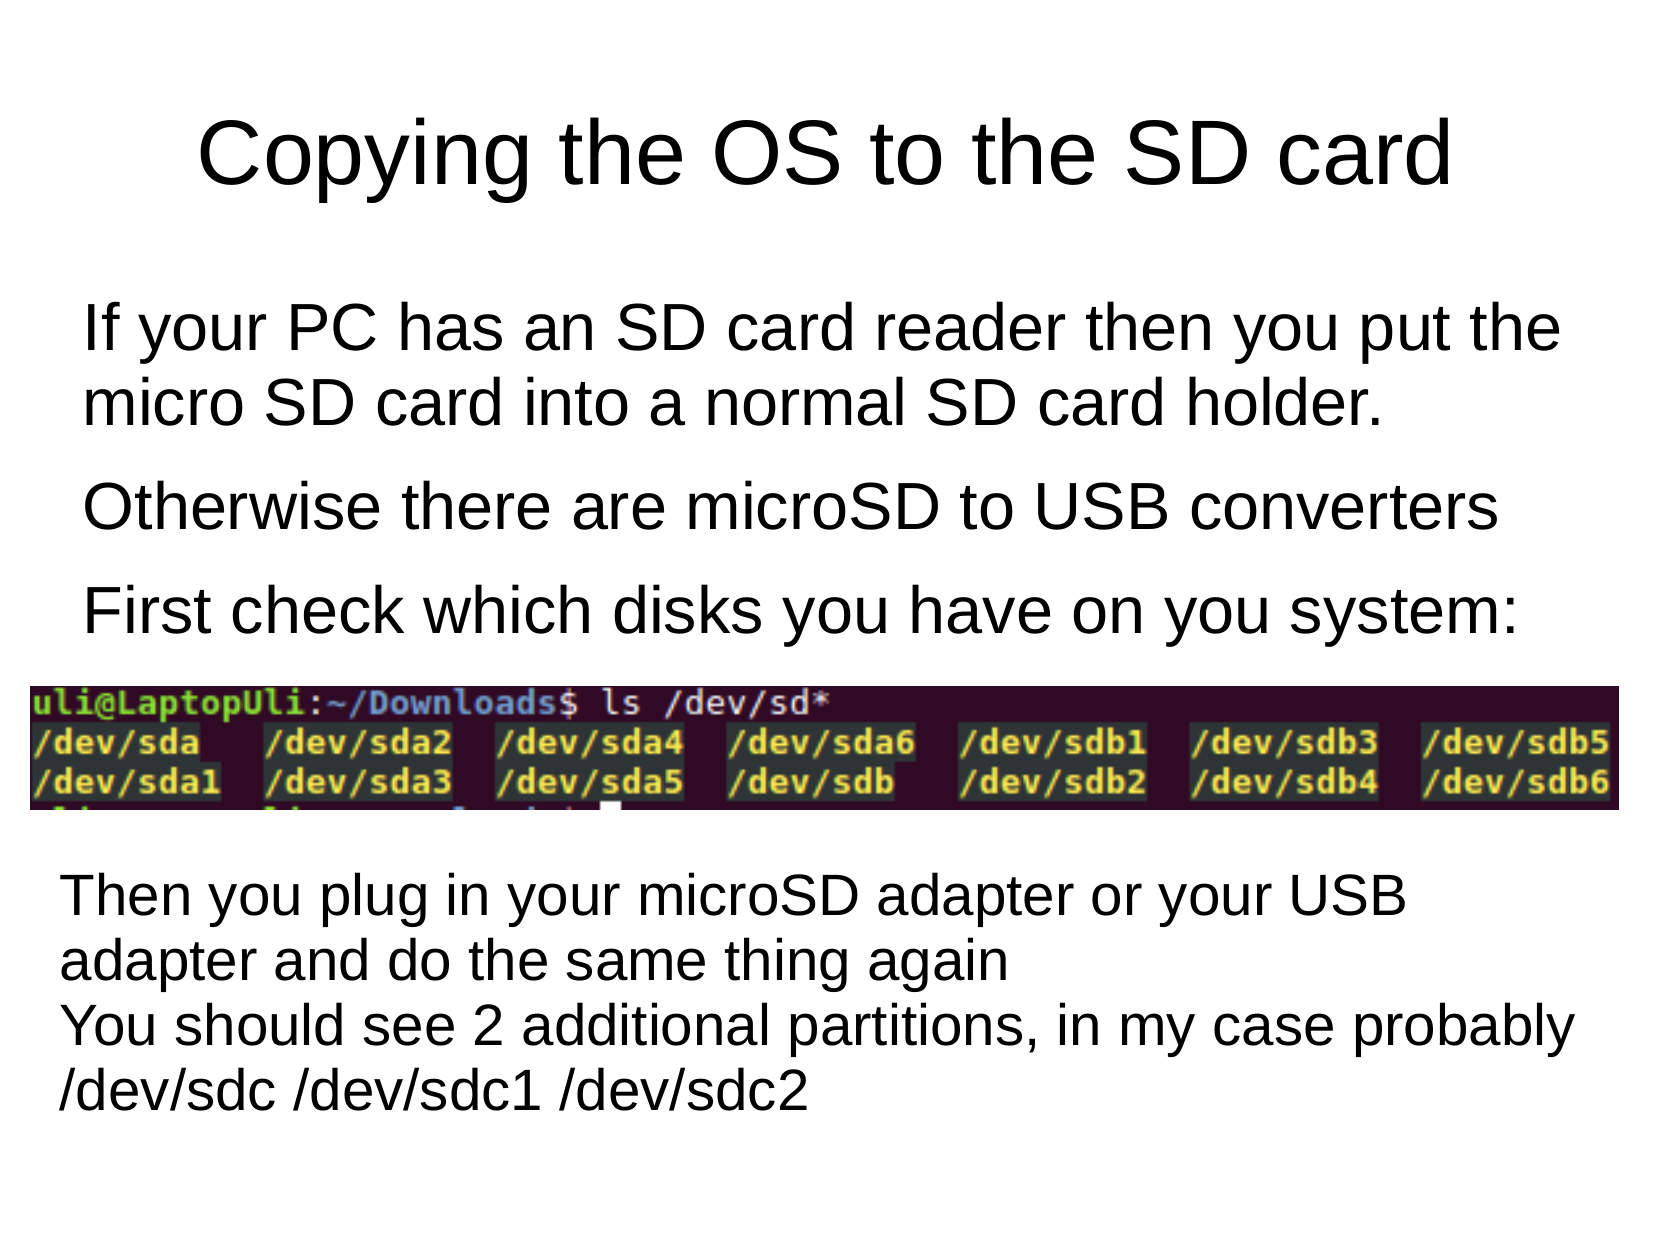

# Copying the OS to the SD card
If your PC has an SD card reader then you put the micro SD card into a normal SD card holder.
Otherwise there are microSD to USB converters
First check which disks you have on you system:
Then you plug in your microSD adapter or your USB adapter and do the same thing again
You should see 2 additional partitions, in my case probably
/dev/sdc /dev/sdc1 /dev/sdc2